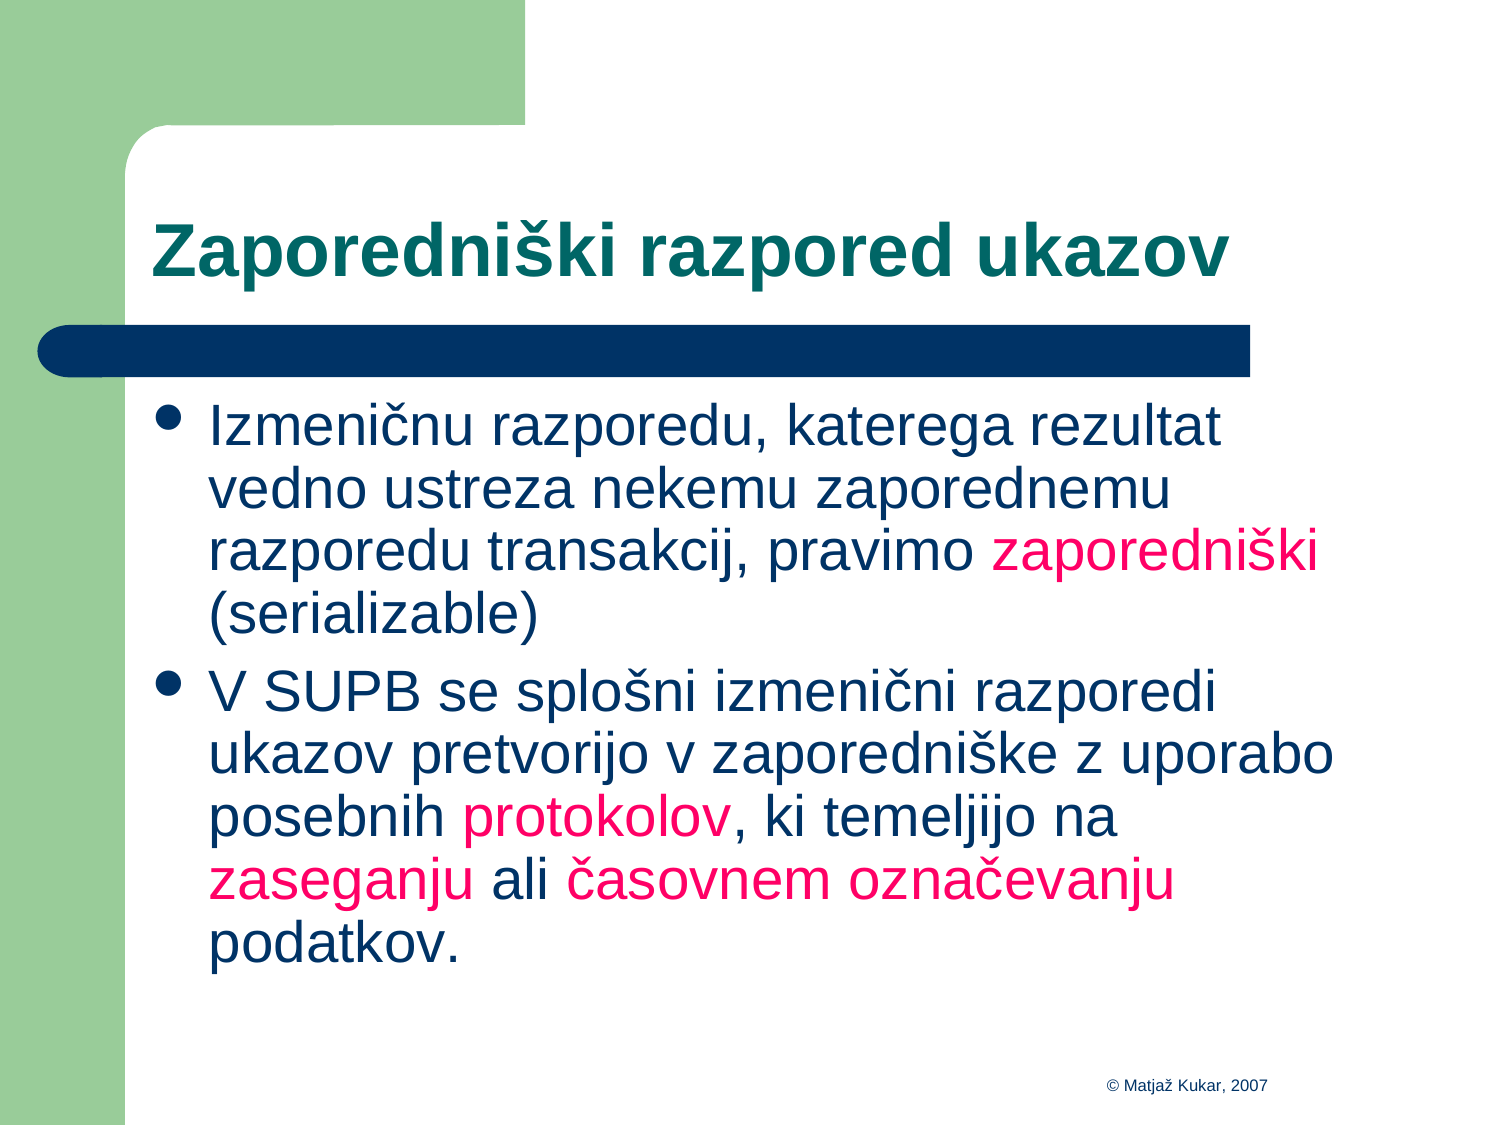

# Zaporedniški razpored ukazov
Izmeničnu razporedu, katerega rezultat vedno ustreza nekemu zaporednemu razporedu transakcij, pravimo zaporedniški (serializable)
V SUPB se splošni izmenični razporedi ukazov pretvorijo v zaporedniške z uporabo posebnih protokolov, ki temeljijo na zaseganju ali časovnem označevanju podatkov.
© Matjaž Kukar, 2007